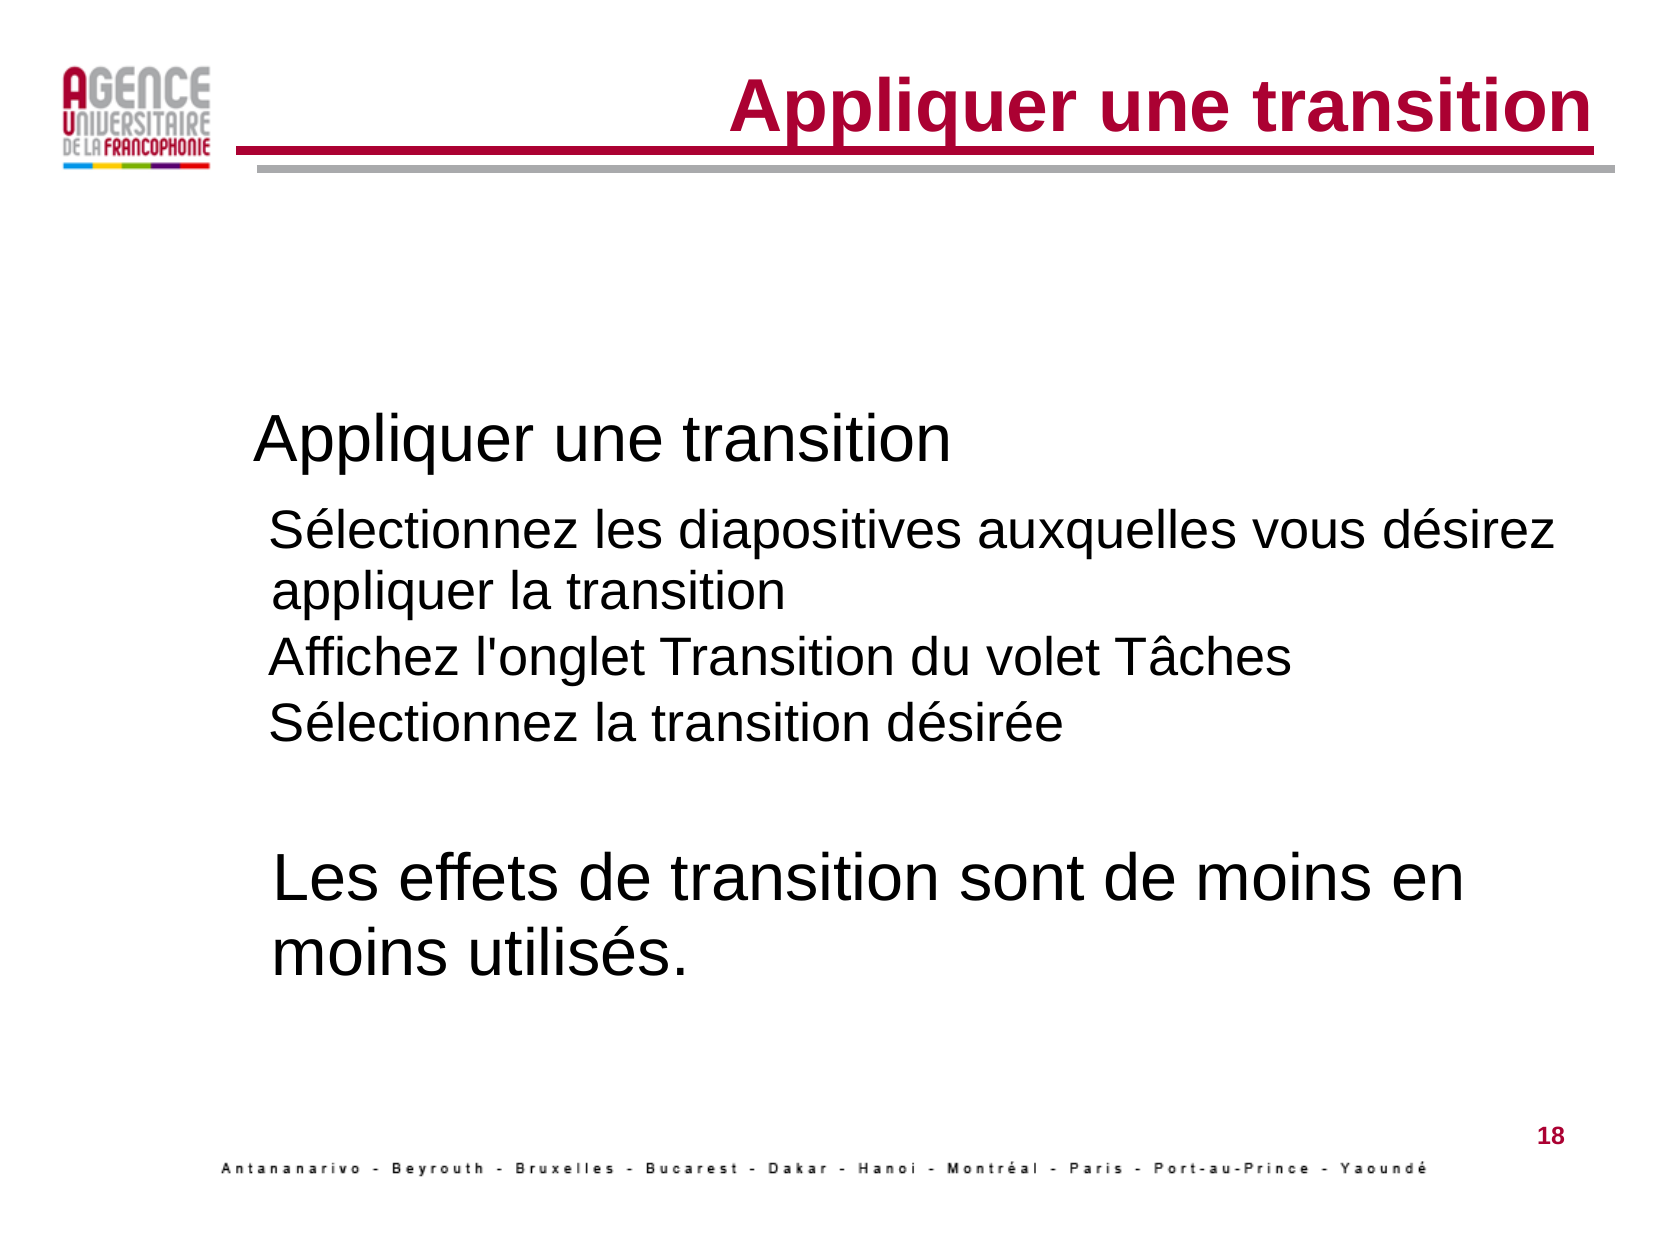

# Appliquer une transition
Appliquer une transition
 Sélectionnez les diapositives auxquelles vous désirez appliquer la transition
 Affichez l'onglet Transition du volet Tâches
 Sélectionnez la transition désirée
 Les effets de transition sont de moins en moins utilisés.
18